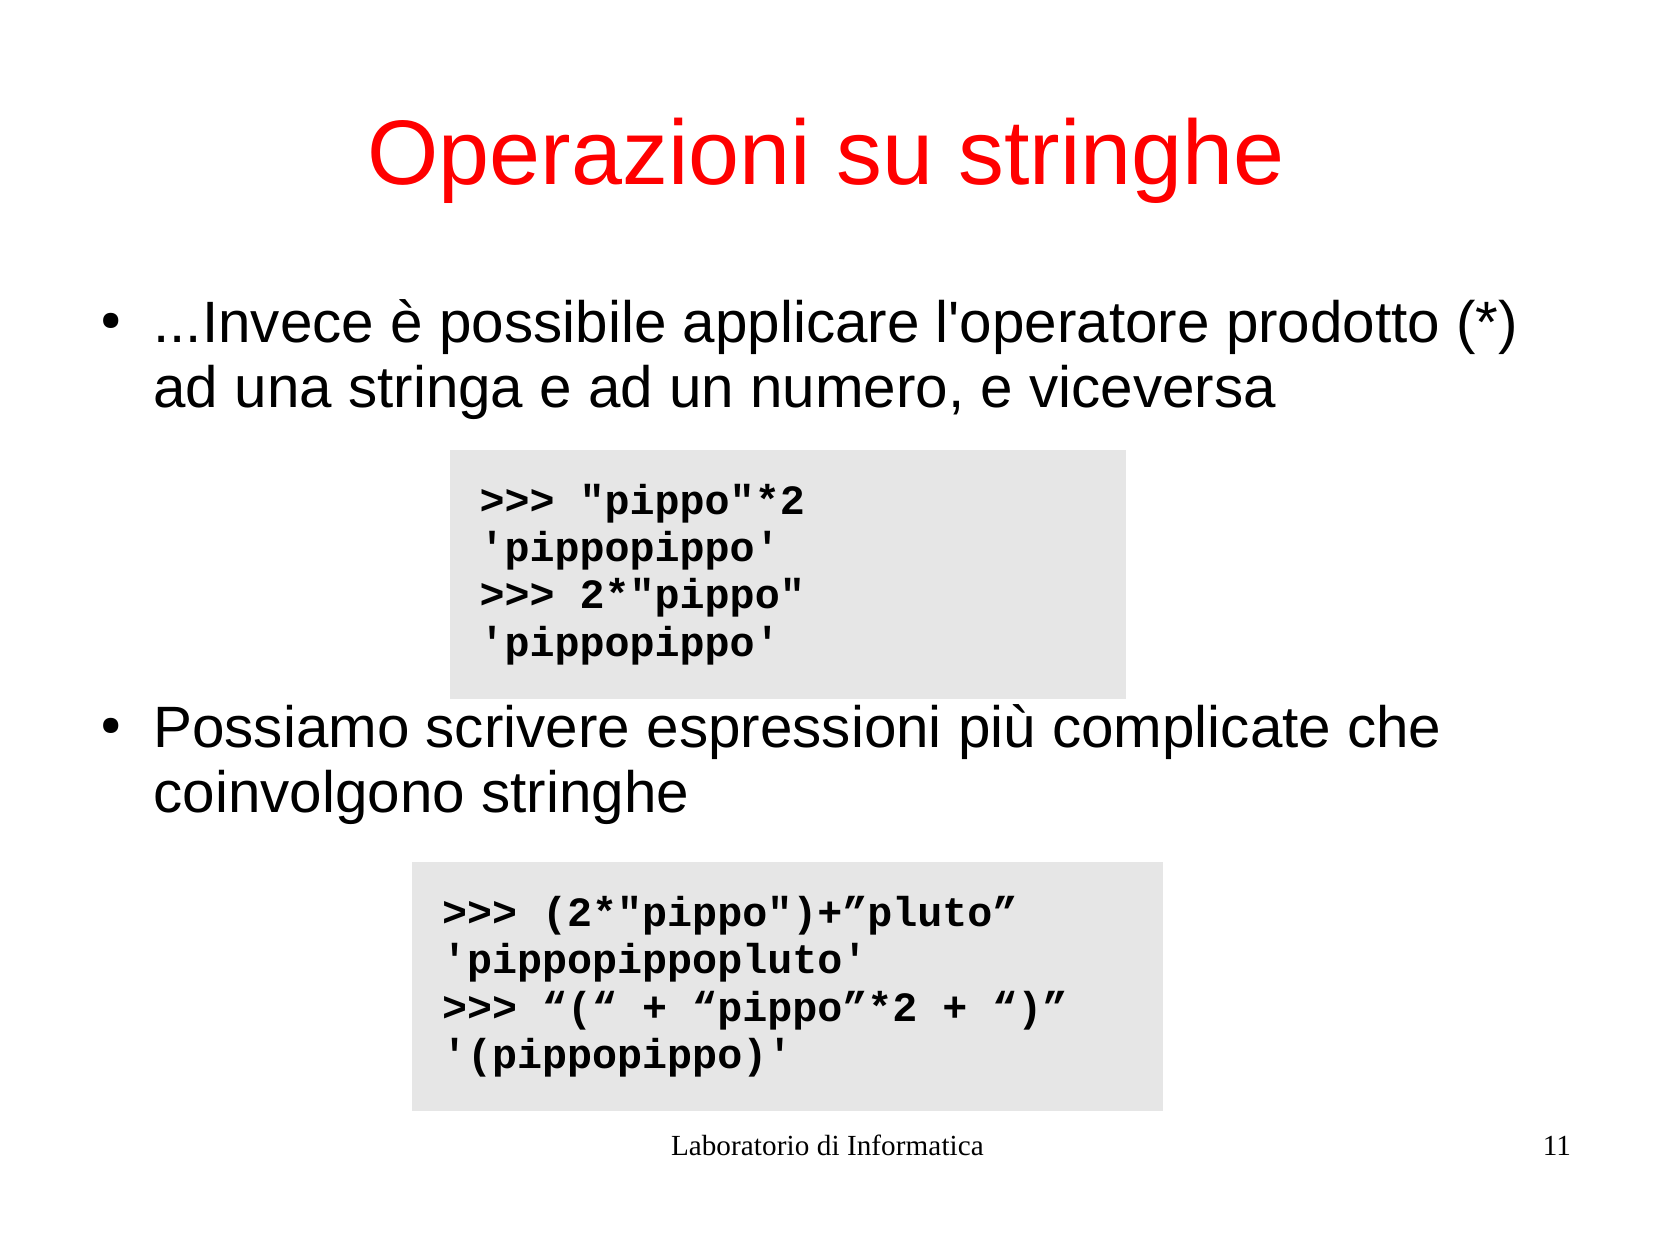

# Operazioni su stringhe
...Invece è possibile applicare l'operatore prodotto (*) ad una stringa e ad un numero, e viceversa
Possiamo scrivere espressioni più complicate che coinvolgono stringhe
>>> "pippo"*2
'pippopippo'
>>> 2*"pippo"
'pippopippo'
>>> (2*"pippo")+”pluto”
'pippopippopluto'
>>> “(“ + “pippo”*2 + “)”
'(pippopippo)'
Laboratorio di Informatica
11